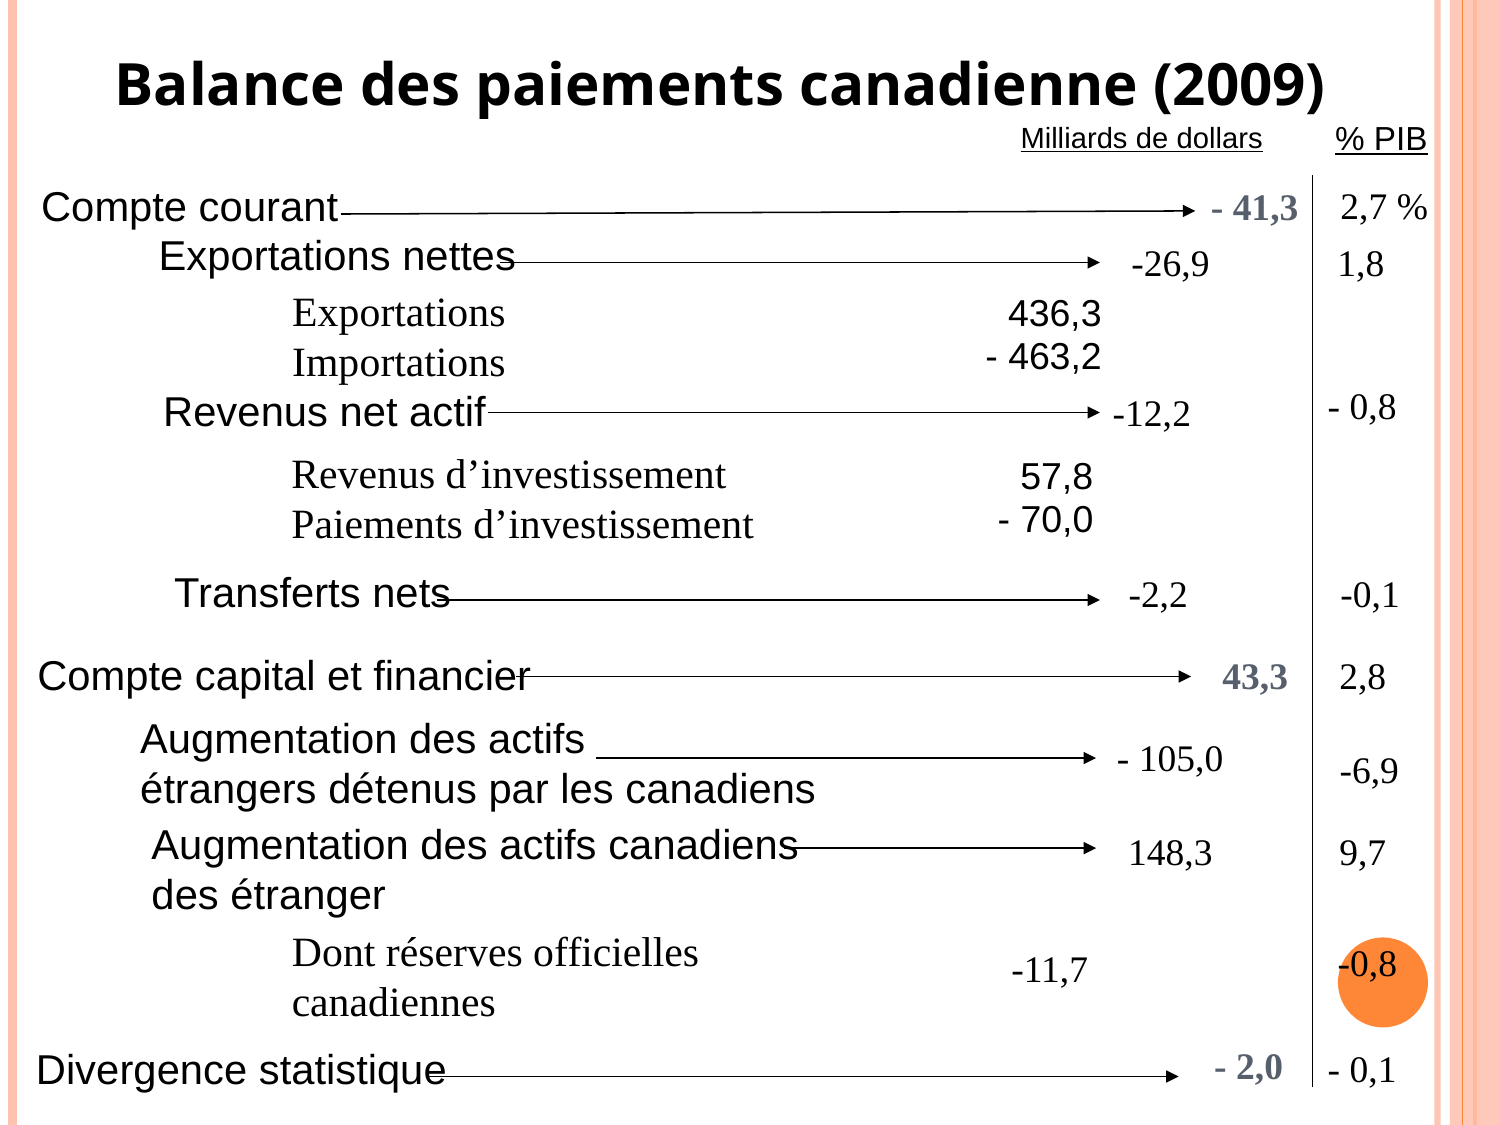

# Balance des paiements canadienne (2009)
% PIB
Milliards de dollars
Compte courant
Compte capital et financier
Divergence statistique
2,7 %
- 41,3
Exportations nettes
1,8
-26,9
Exportations
Importations
436,3
- 463,2
- 0,8
Revenus net actif
-12,2
Revenus d’investissement
Paiements d’investissement
57,8
- 70,0
Transferts nets
-2,2
-0,1
43,3
2,8
Augmentation des actifs
étrangers détenus par les canadiens
- 105,0
-6,9
Augmentation des actifs canadiens
des étranger
148,3
9,7
Dont réserves officielles
canadiennes
-0,8
-11,7
- 2,0
- 0,1